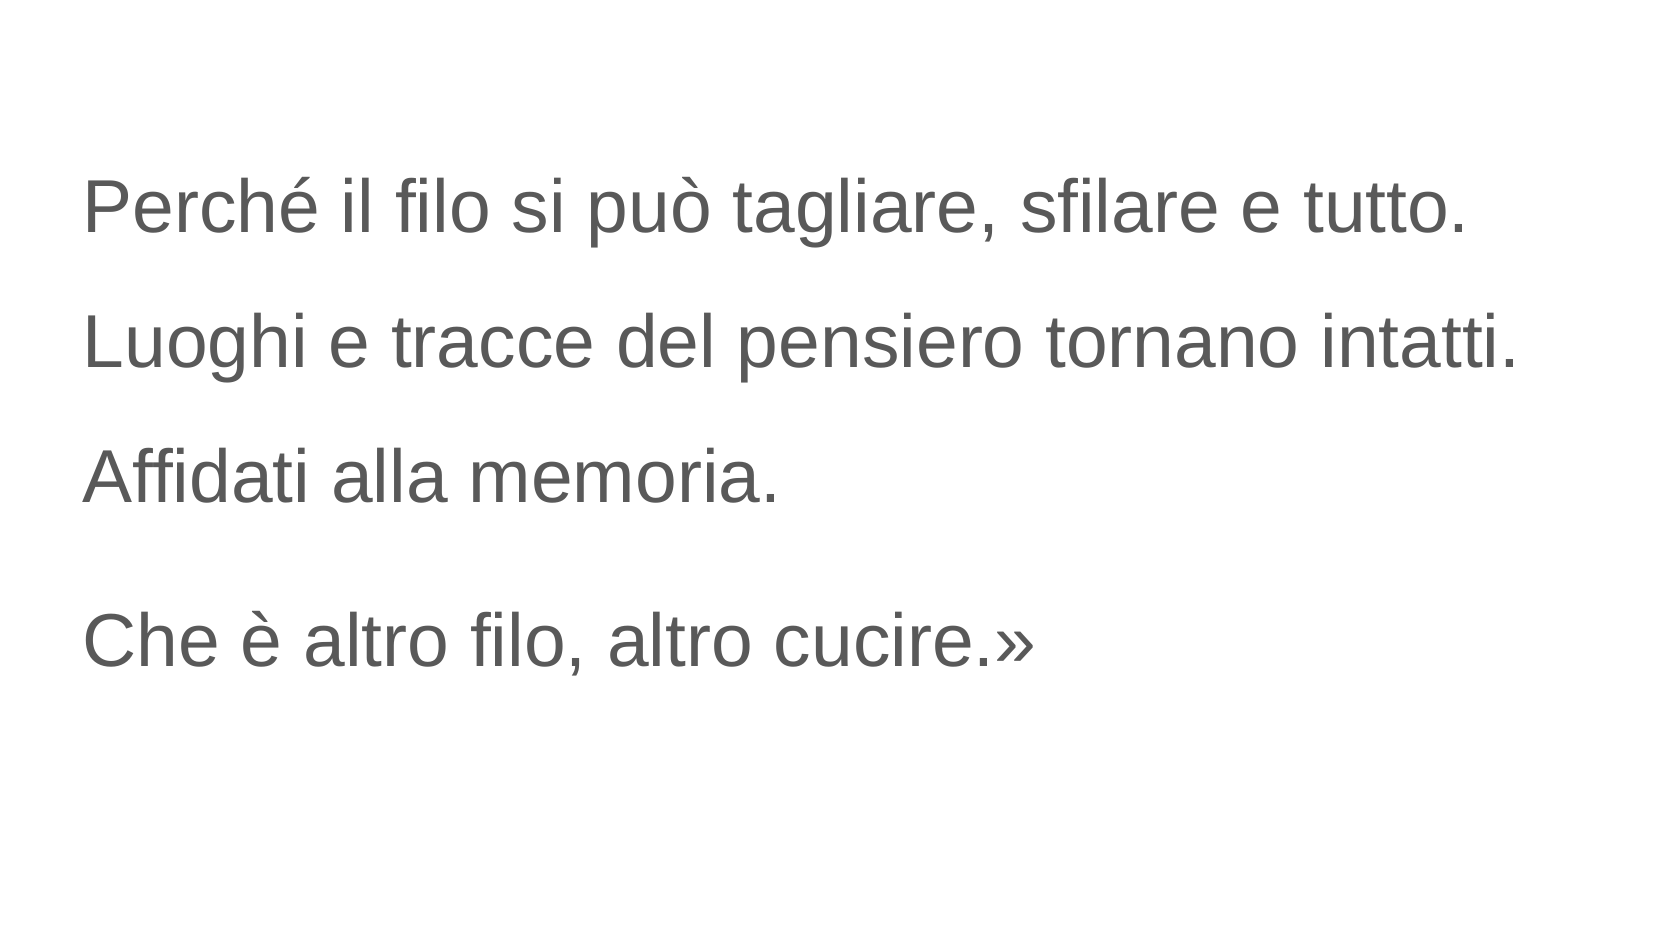

# Perché il filo si può tagliare, sfilare e tutto. Luoghi e tracce del pensiero tornano intatti. Affidati alla memoria.
Che è altro filo, altro cucire.»